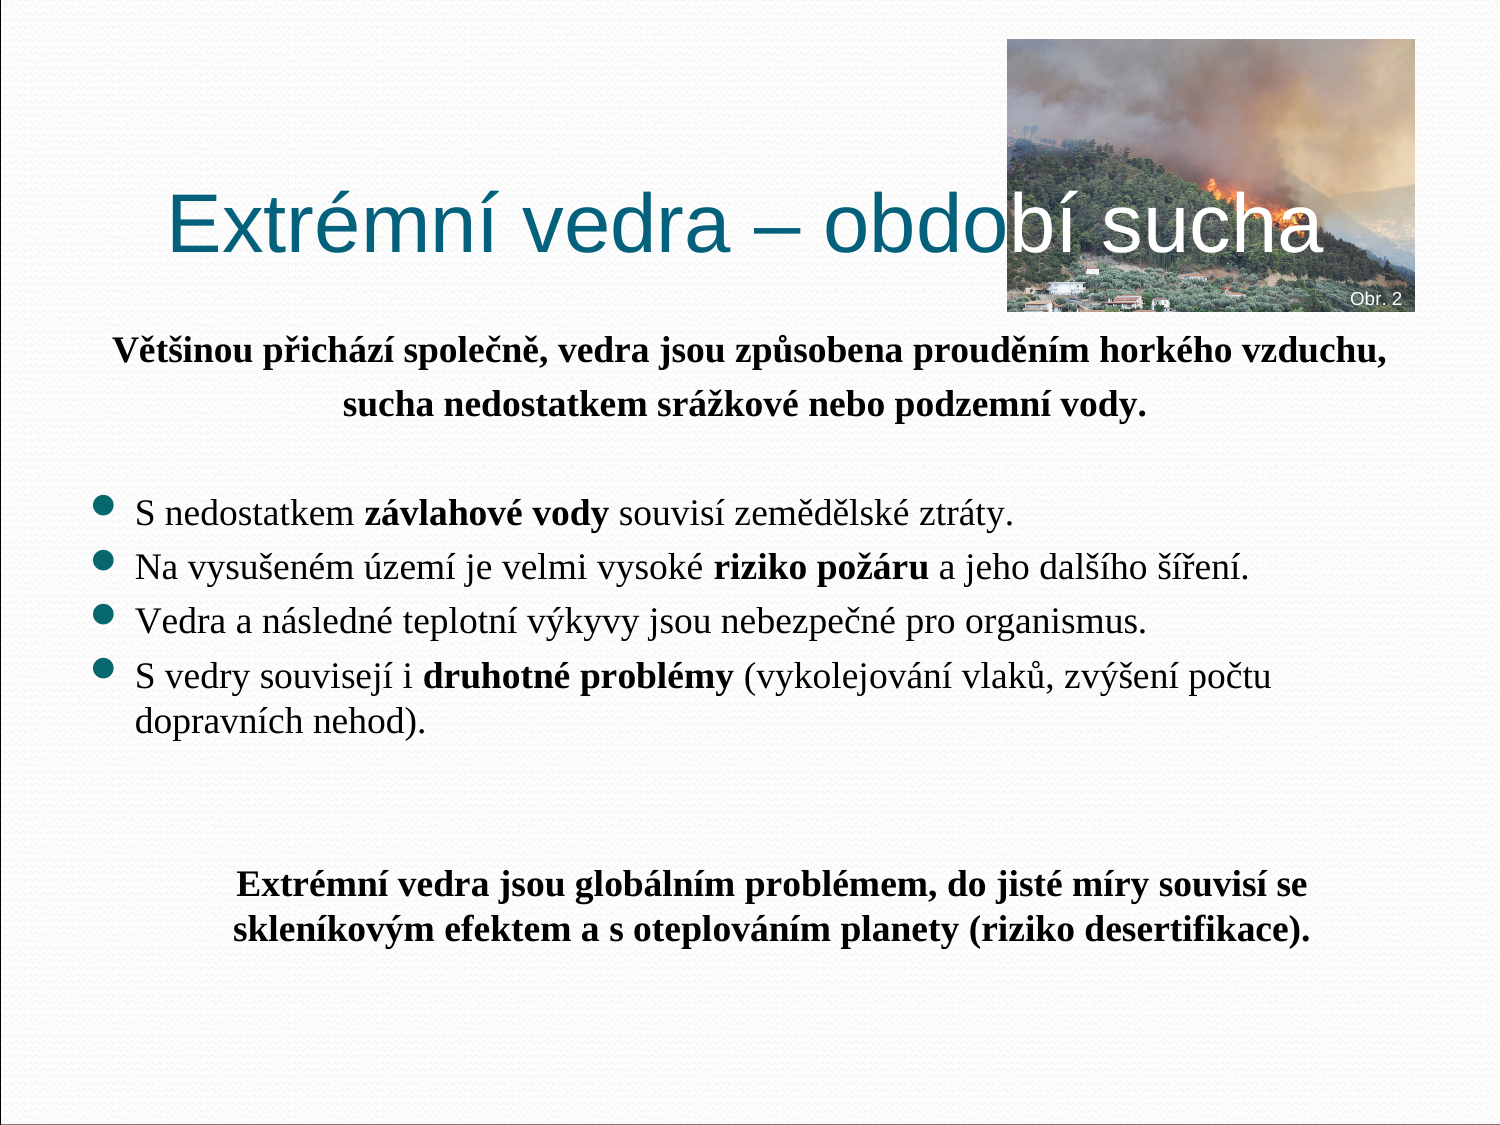

# Extrémní vedra – období sucha
Obr. 2
Většinou přichází společně, vedra jsou způsobena prouděním horkého vzduchu,
sucha nedostatkem srážkové nebo podzemní vody.
S nedostatkem závlahové vody souvisí zemědělské ztráty.
Na vysušeném území je velmi vysoké riziko požáru a jeho dalšího šíření.
Vedra a následné teplotní výkyvy jsou nebezpečné pro organismus.
S vedry souvisejí i druhotné problémy (vykolejování vlaků, zvýšení počtu dopravních nehod).
	Extrémní vedra jsou globálním problémem, do jisté míry souvisí se skleníkovým efektem a s oteplováním planety (riziko desertifikace).